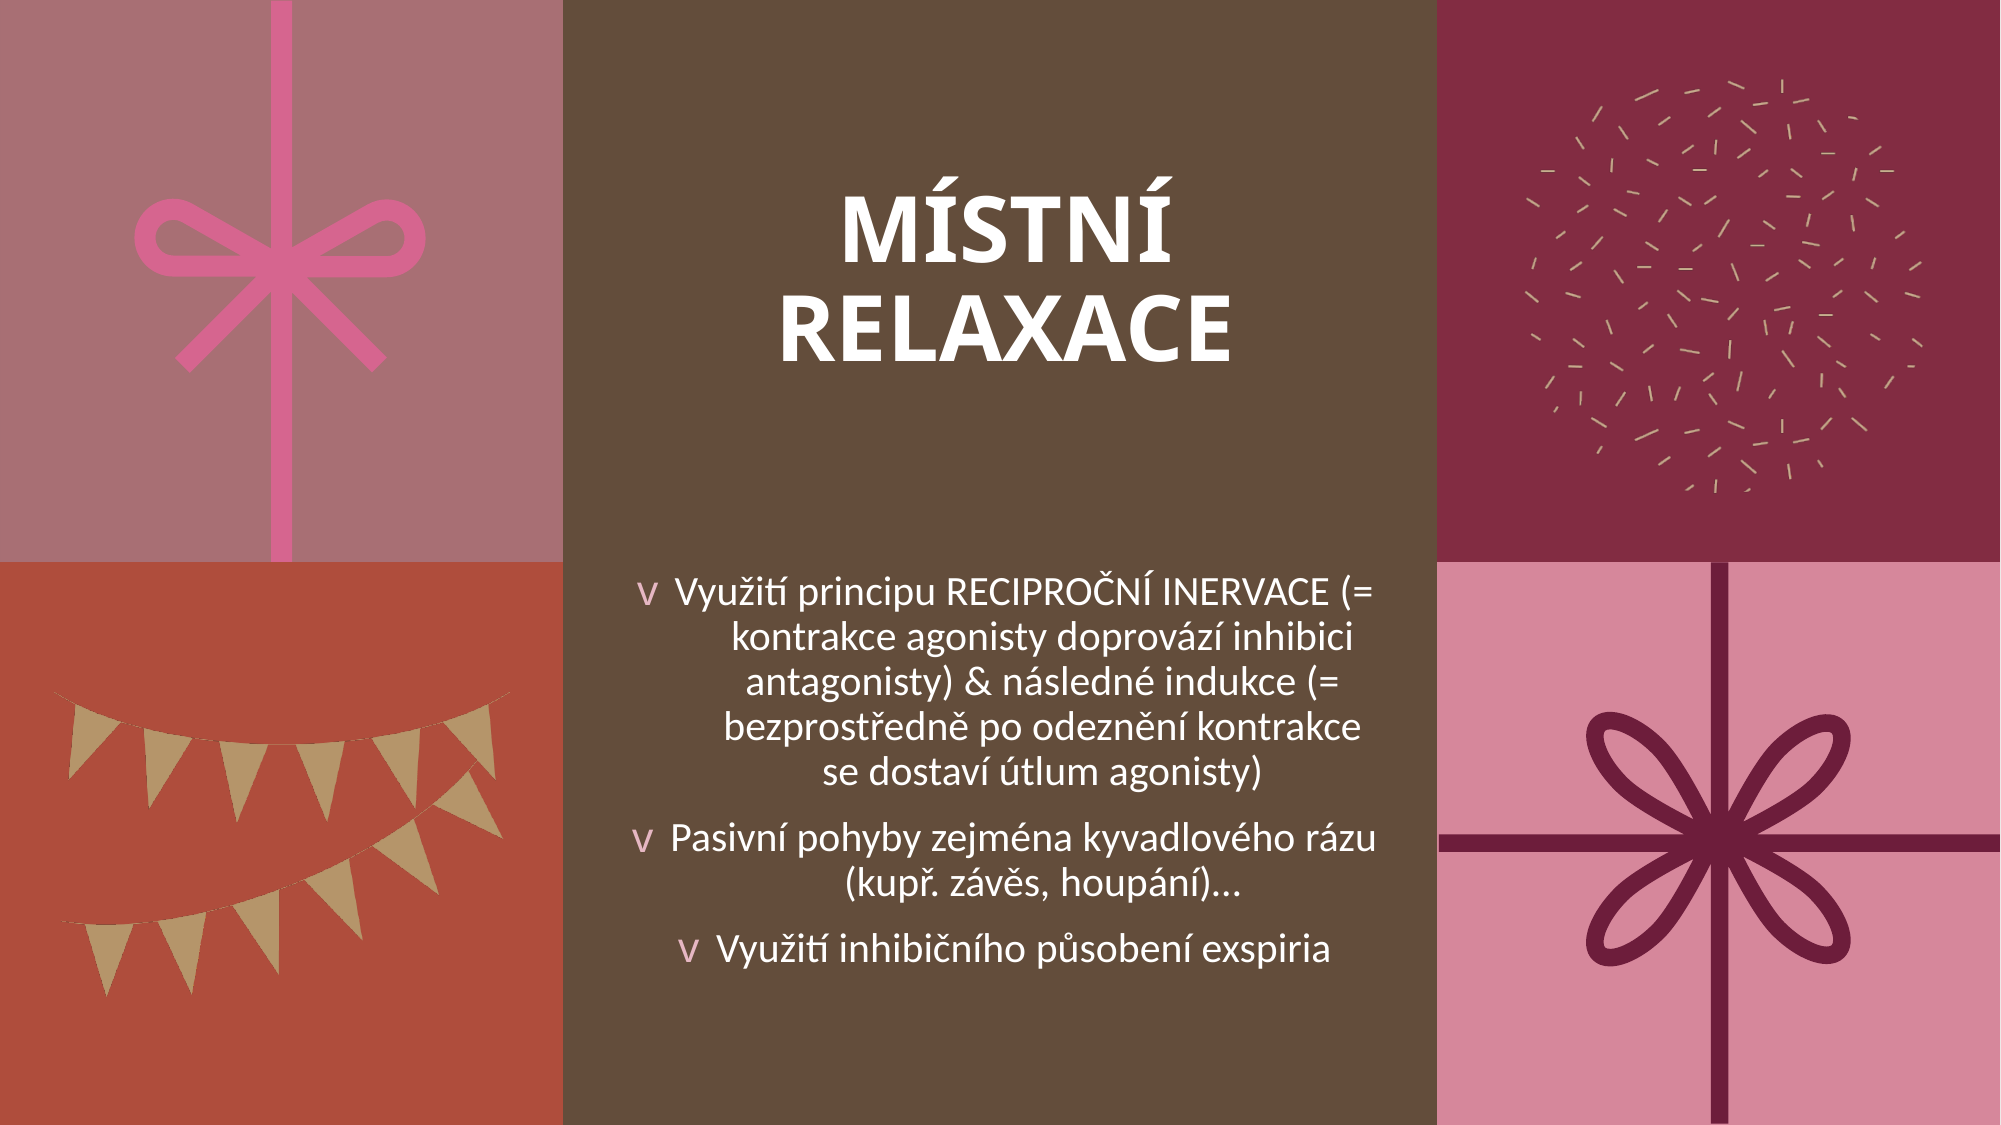

# MÍSTNÍ RELAXACE
Využití principu RECIPROČNÍ INERVACE (= kontrakce agonisty doprovází inhibici antagonisty) & následné indukce (= bezprostředně po odeznění kontrakce se dostaví útlum agonisty)
Pasivní pohyby zejména kyvadlového rázu (kupř. závěs, houpání)…
Využití inhibičního působení exspiria